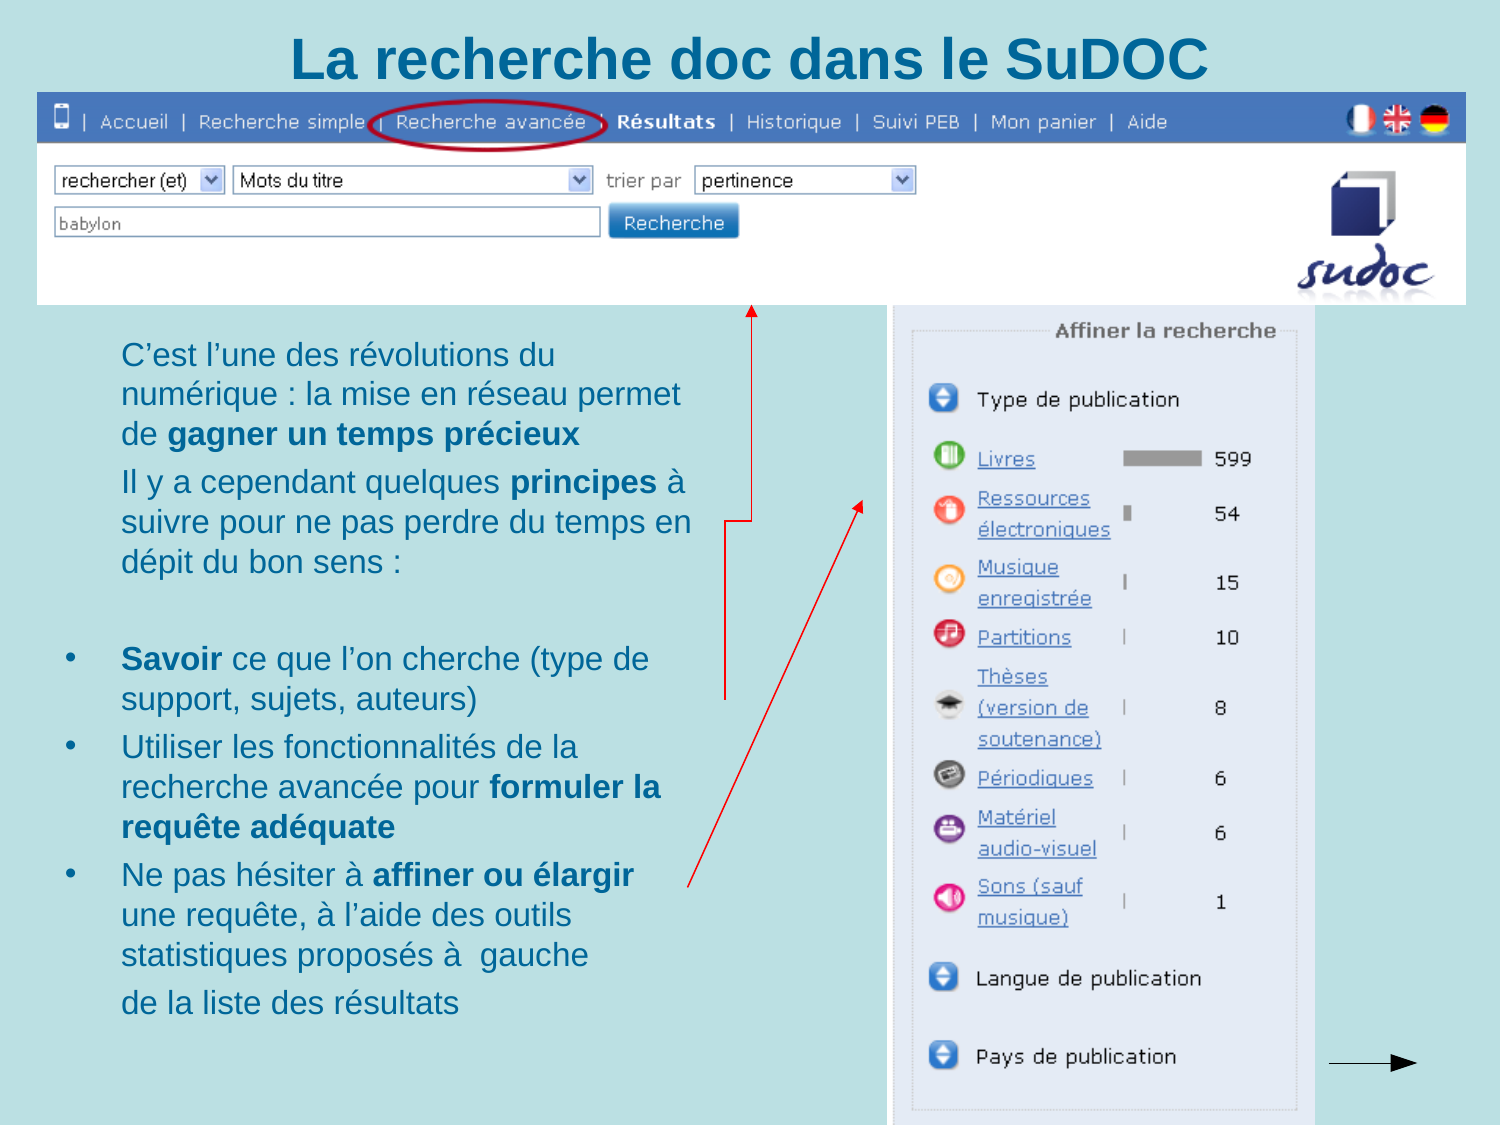

# La recherche doc dans le SuDOC
	C’est l’une des révolutions du numérique : la mise en réseau permet de gagner un temps précieux
	Il y a cependant quelques principes à suivre pour ne pas perdre du temps en dépit du bon sens :
Savoir ce que l’on cherche (type de support, sujets, auteurs)
Utiliser les fonctionnalités de la recherche avancée pour formuler la requête adéquate
Ne pas hésiter à affiner ou élargir une requête, à l’aide des outils statistiques proposés à gauche
	de la liste des résultats